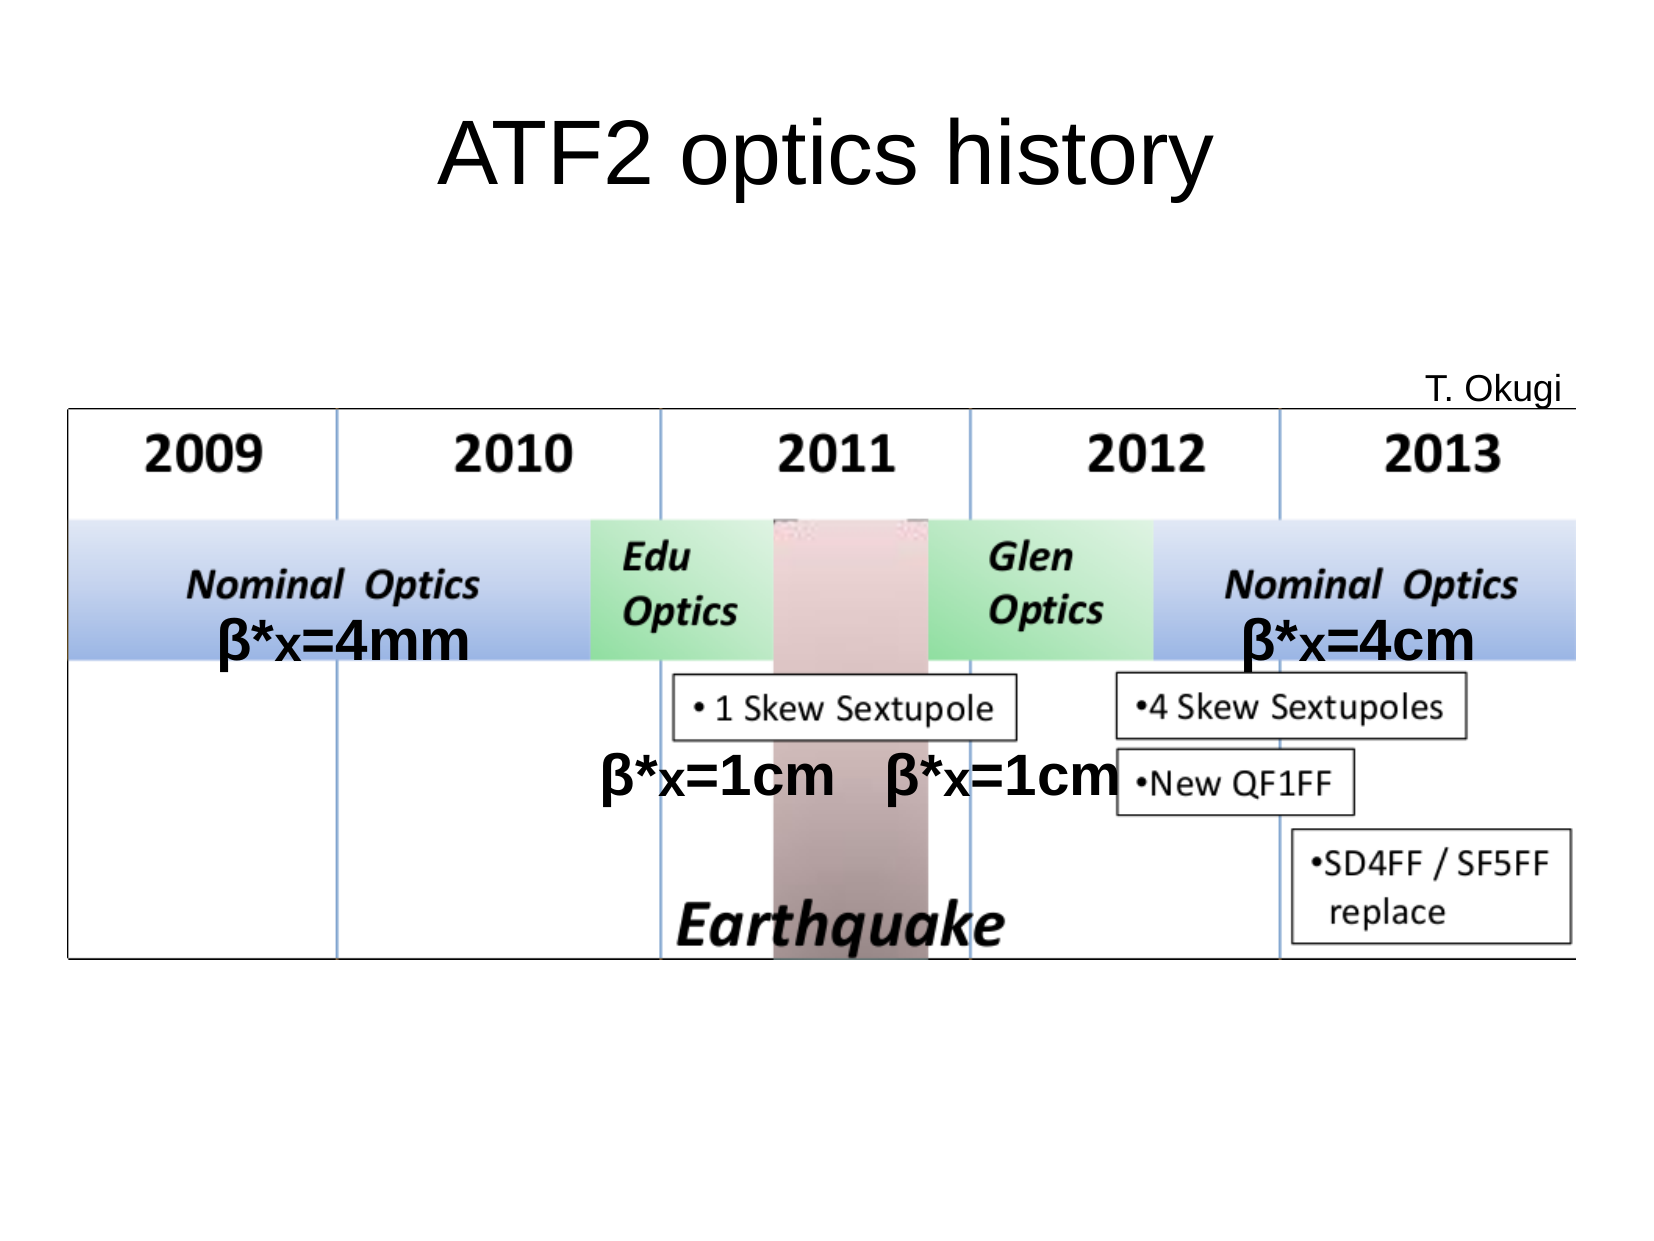

# ATF2 optics history
T. Okugi
β*x=4mm
β*x=4cm
β*x=1cm
β*x=1cm